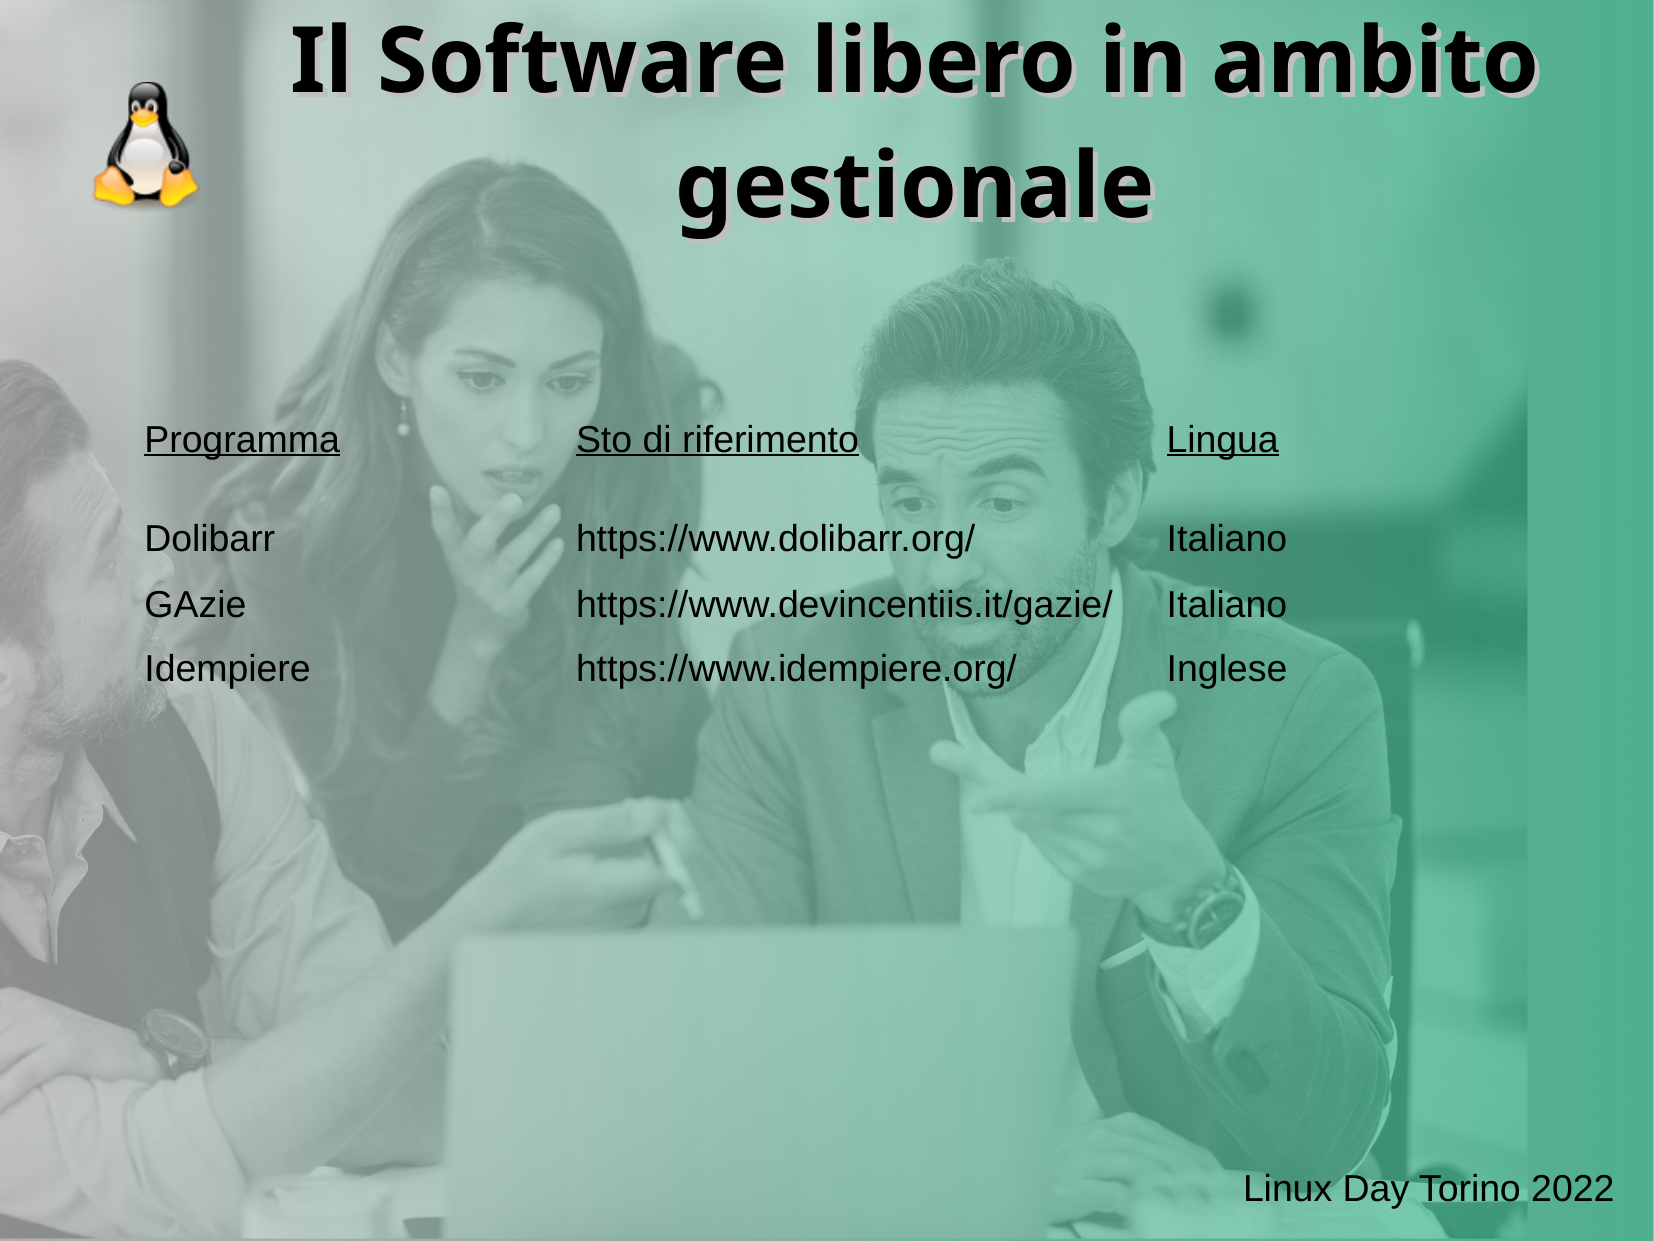

# Il Software libero in ambito gestionale
| Programma | Sto di riferimento | Lingua |
| --- | --- | --- |
| Dolibarr | https://www.dolibarr.org/ | Italiano |
| GAzie | https://www.devincentiis.it/gazie/ | Italiano |
| Idempiere | https://www.idempiere.org/ | Inglese |
Linux Day Torino 2022